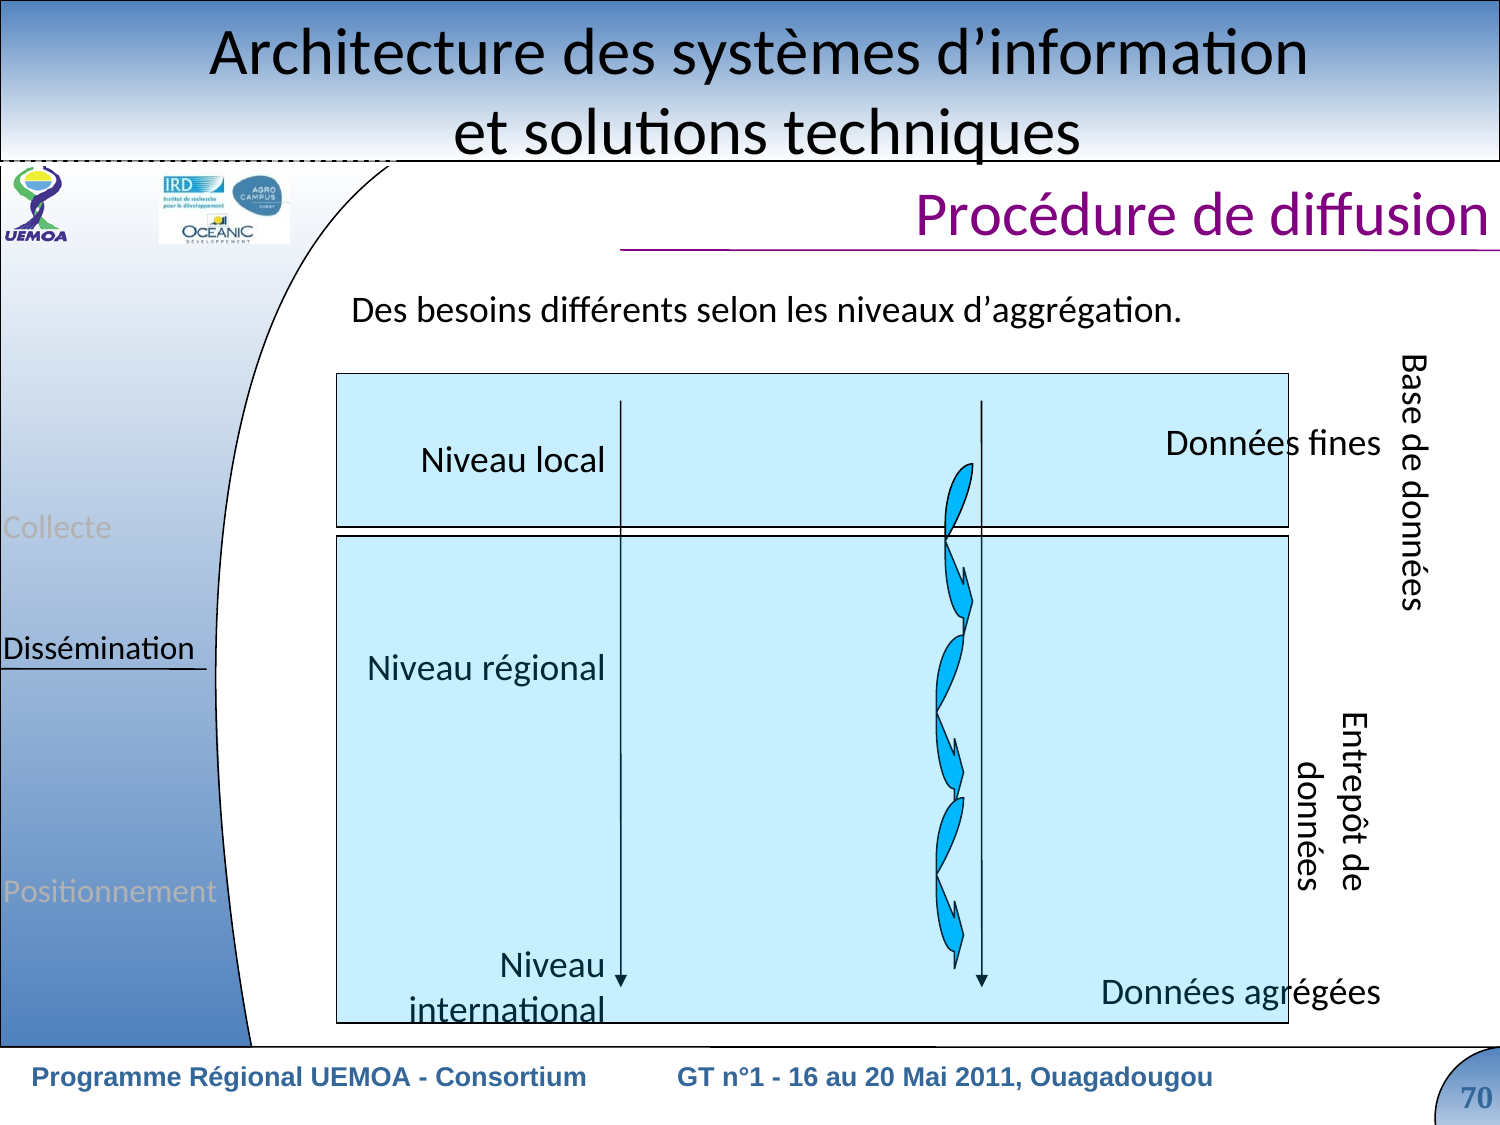

Architecture des systèmes d’information
et solutions techniques
Procédure de diffusion
Des besoins différents selon les niveaux d’aggrégation.
Données fines
Niveau local
Base de données
Collecte
Dissémination
Positionnement
Niveau régional
Entrepôt de données
Niveau international
Données agrégées